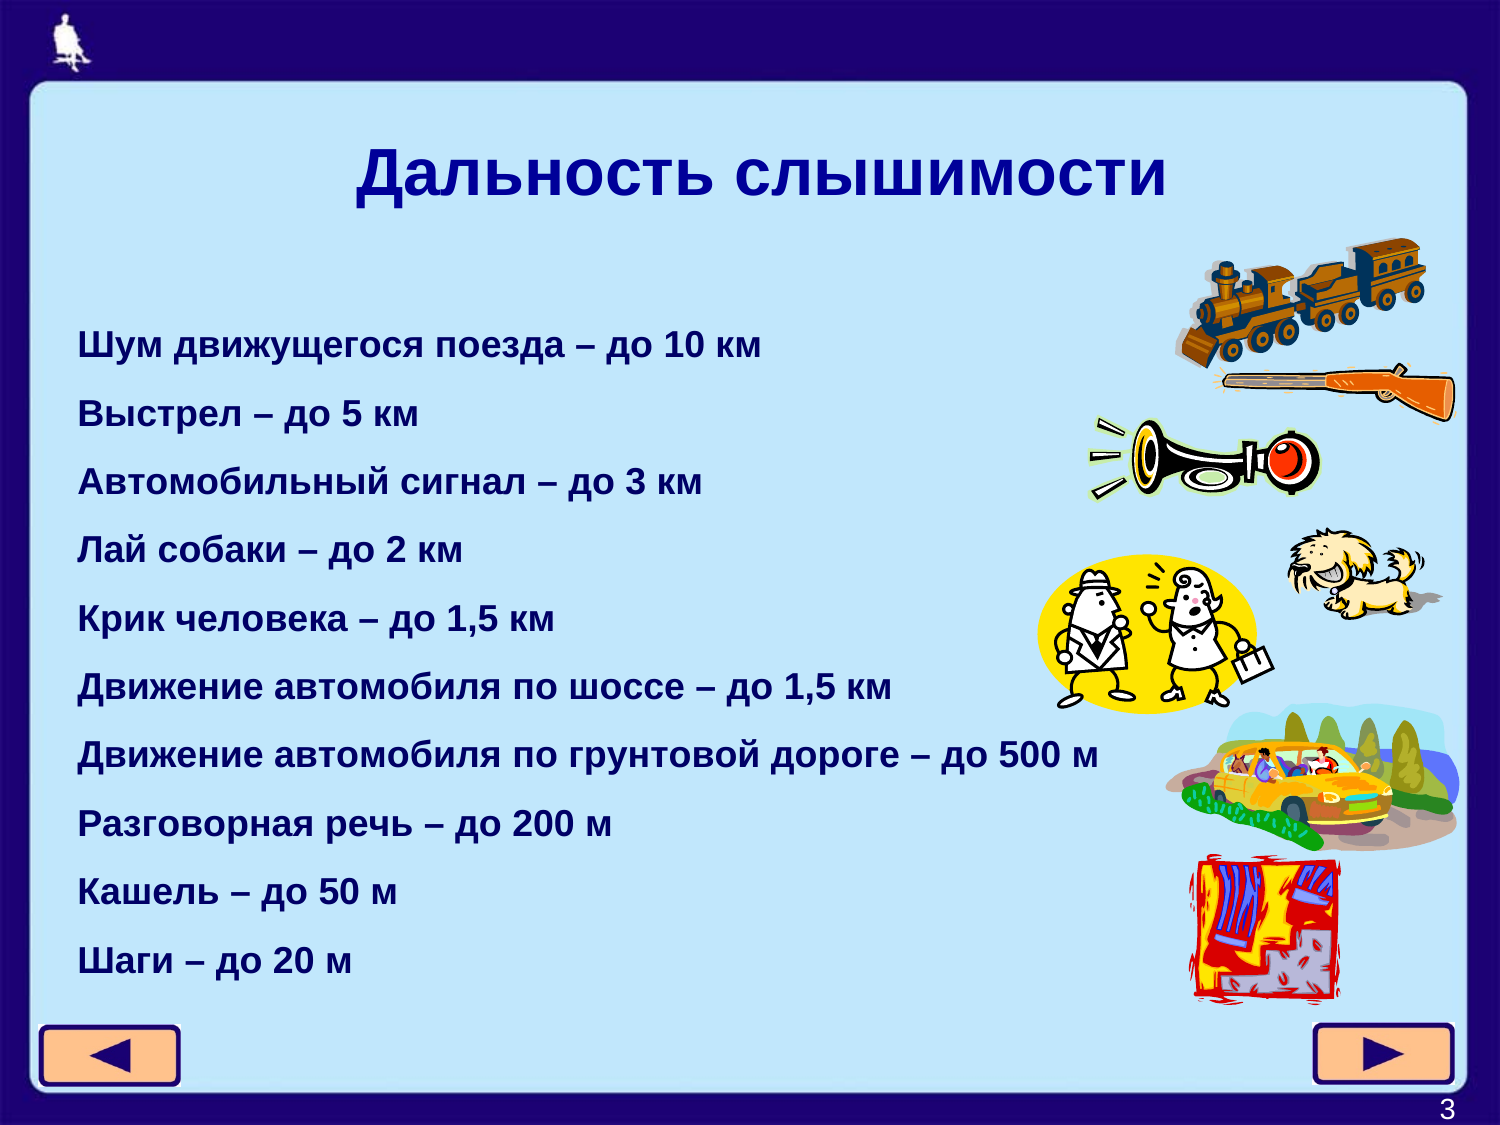

# Дальность слышимости
Шум движущегося поезда – до 10 км
Выстрел – до 5 км
Автомобильный сигнал – до 3 км
Лай собаки – до 2 км
Крик человека – до 1,5 км
Движение автомобиля по шоссе – до 1,5 км
Движение автомобиля по грунтовой дороге – до 500 м
Разговорная речь – до 200 м
Кашель – до 50 м
Шаги – до 20 м